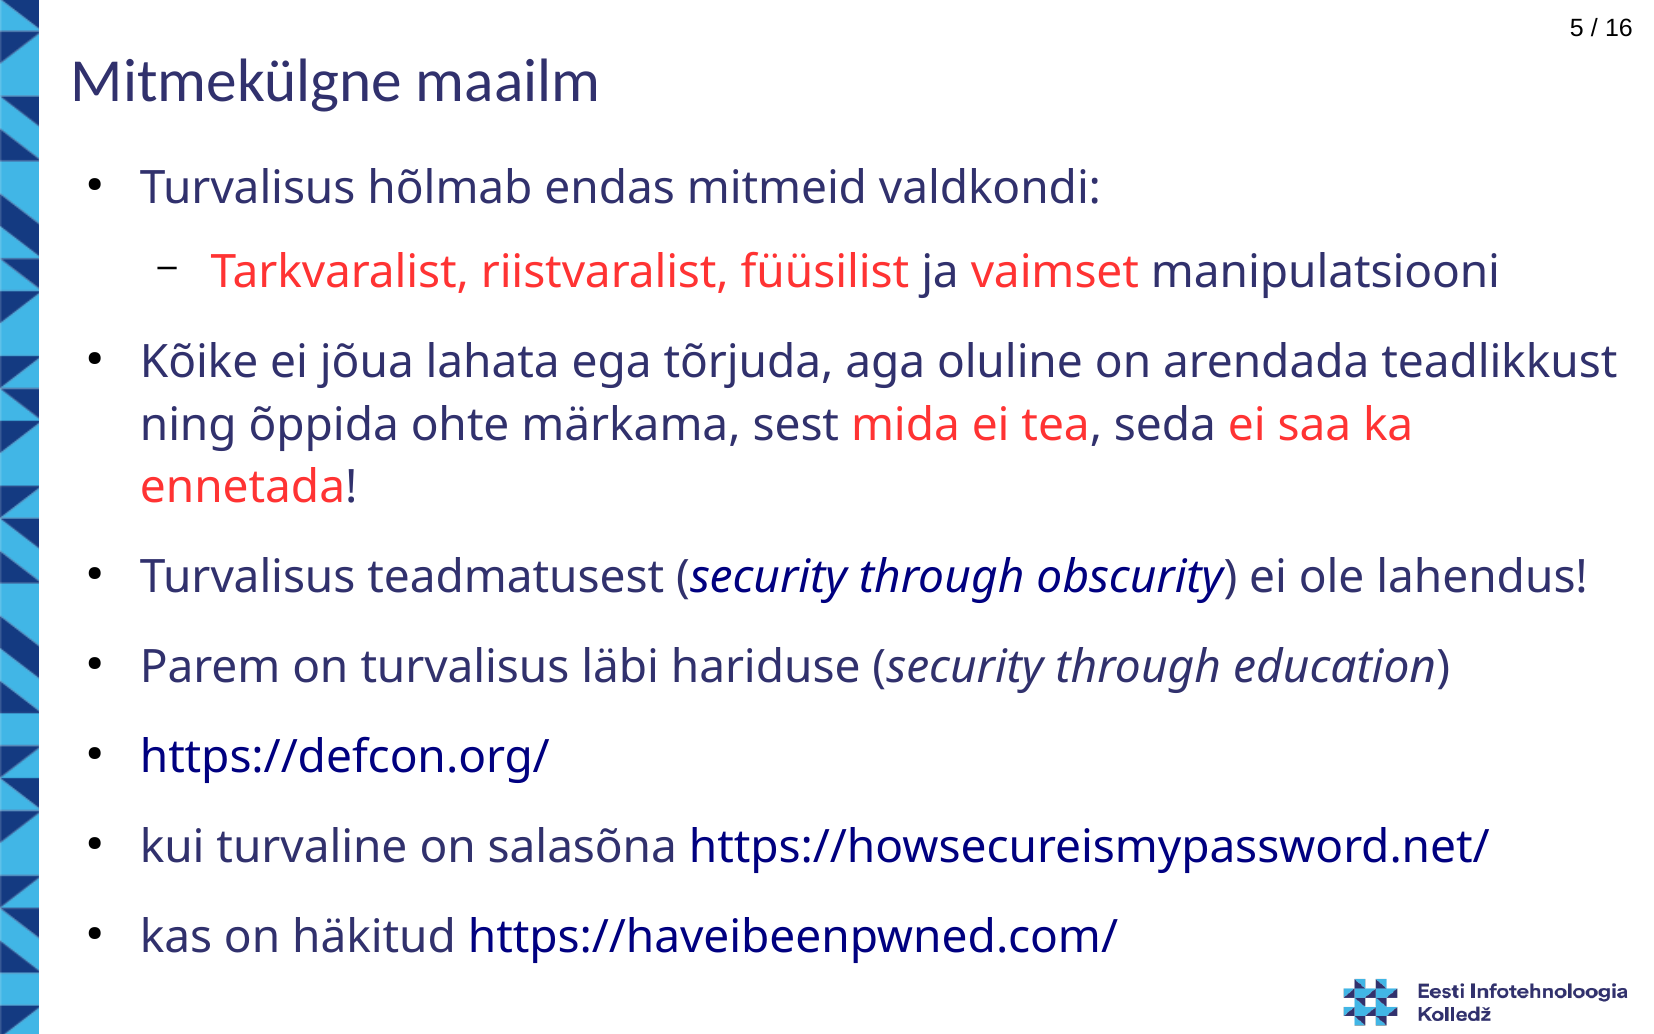

# Mitmekülgne maailm
Turvalisus hõlmab endas mitmeid valdkondi:
Tarkvaralist, riistvaralist, füüsilist ja vaimset manipulatsiooni
Kõike ei jõua lahata ega tõrjuda, aga oluline on arendada teadlikkust ning õppida ohte märkama, sest mida ei tea, seda ei saa ka ennetada!
Turvalisus teadmatusest (security through obscurity) ei ole lahendus!
Parem on turvalisus läbi hariduse (security through education)
https://defcon.org/
kui turvaline on salasõna https://howsecureismypassword.net/
kas on häkitud https://haveibeenpwned.com/